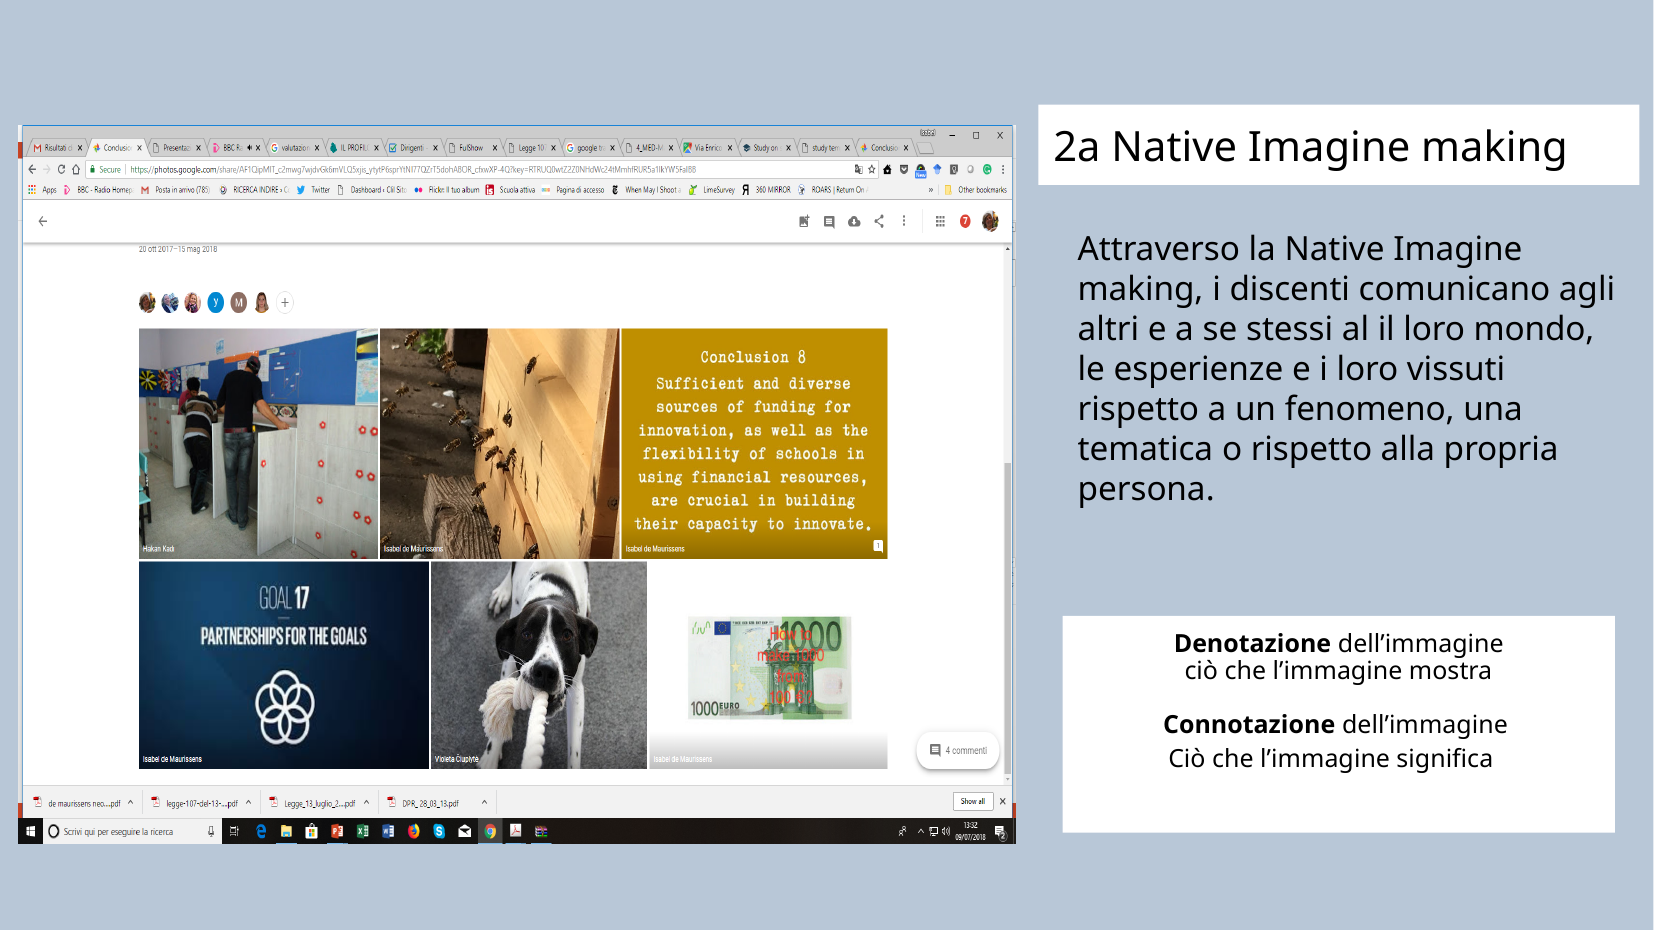

# 2a Native Imagine making
Attraverso la Native Imagine making, i discenti comunicano agli altri e a se stessi al il loro mondo, le esperienze e i loro vissuti rispetto a un fenomeno, una tematica o rispetto alla propria persona.
Denotazione dell’immagine
 ciò che l’immagine mostra
Connotazione dell’immagine
Ciò che l’immagine significa